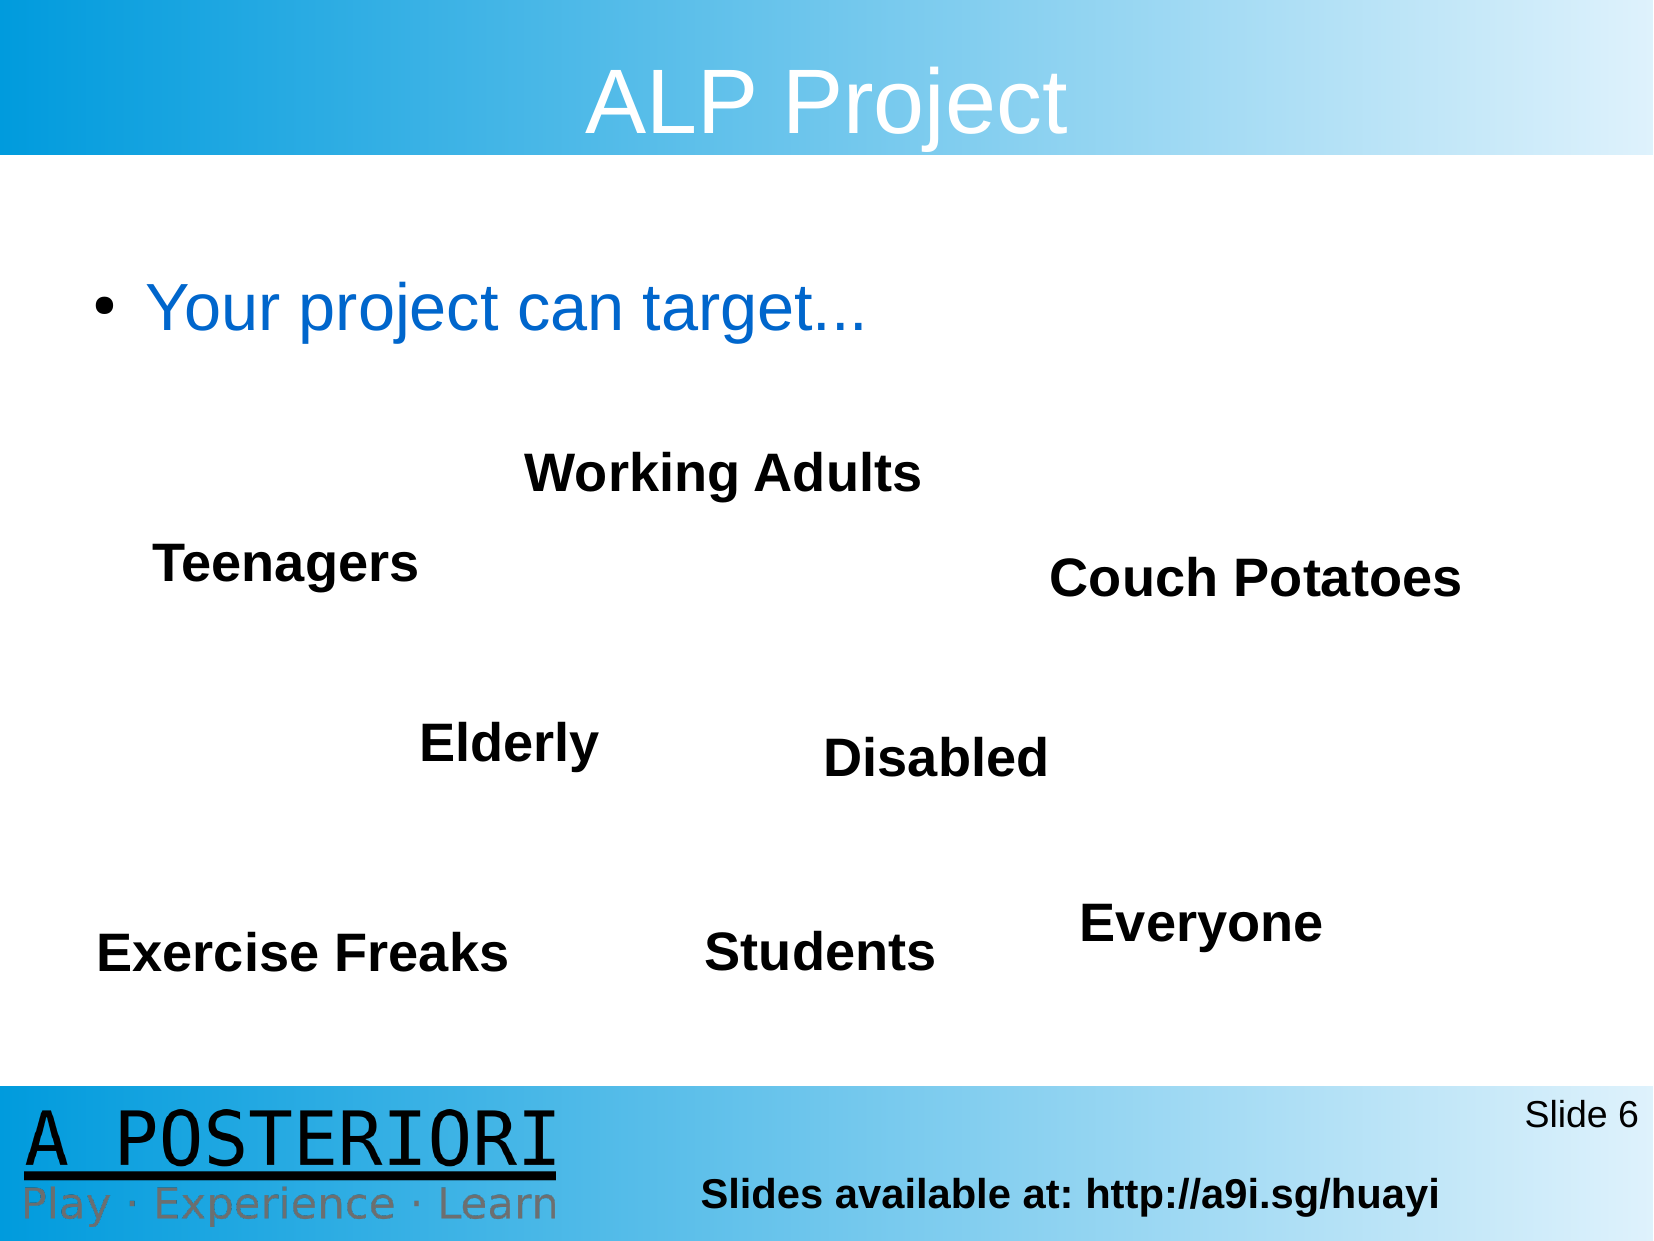

# ALP Project
Your project can target...
Working Adults
Teenagers
Couch Potatoes
Elderly
Disabled
Everyone
Students
Exercise Freaks